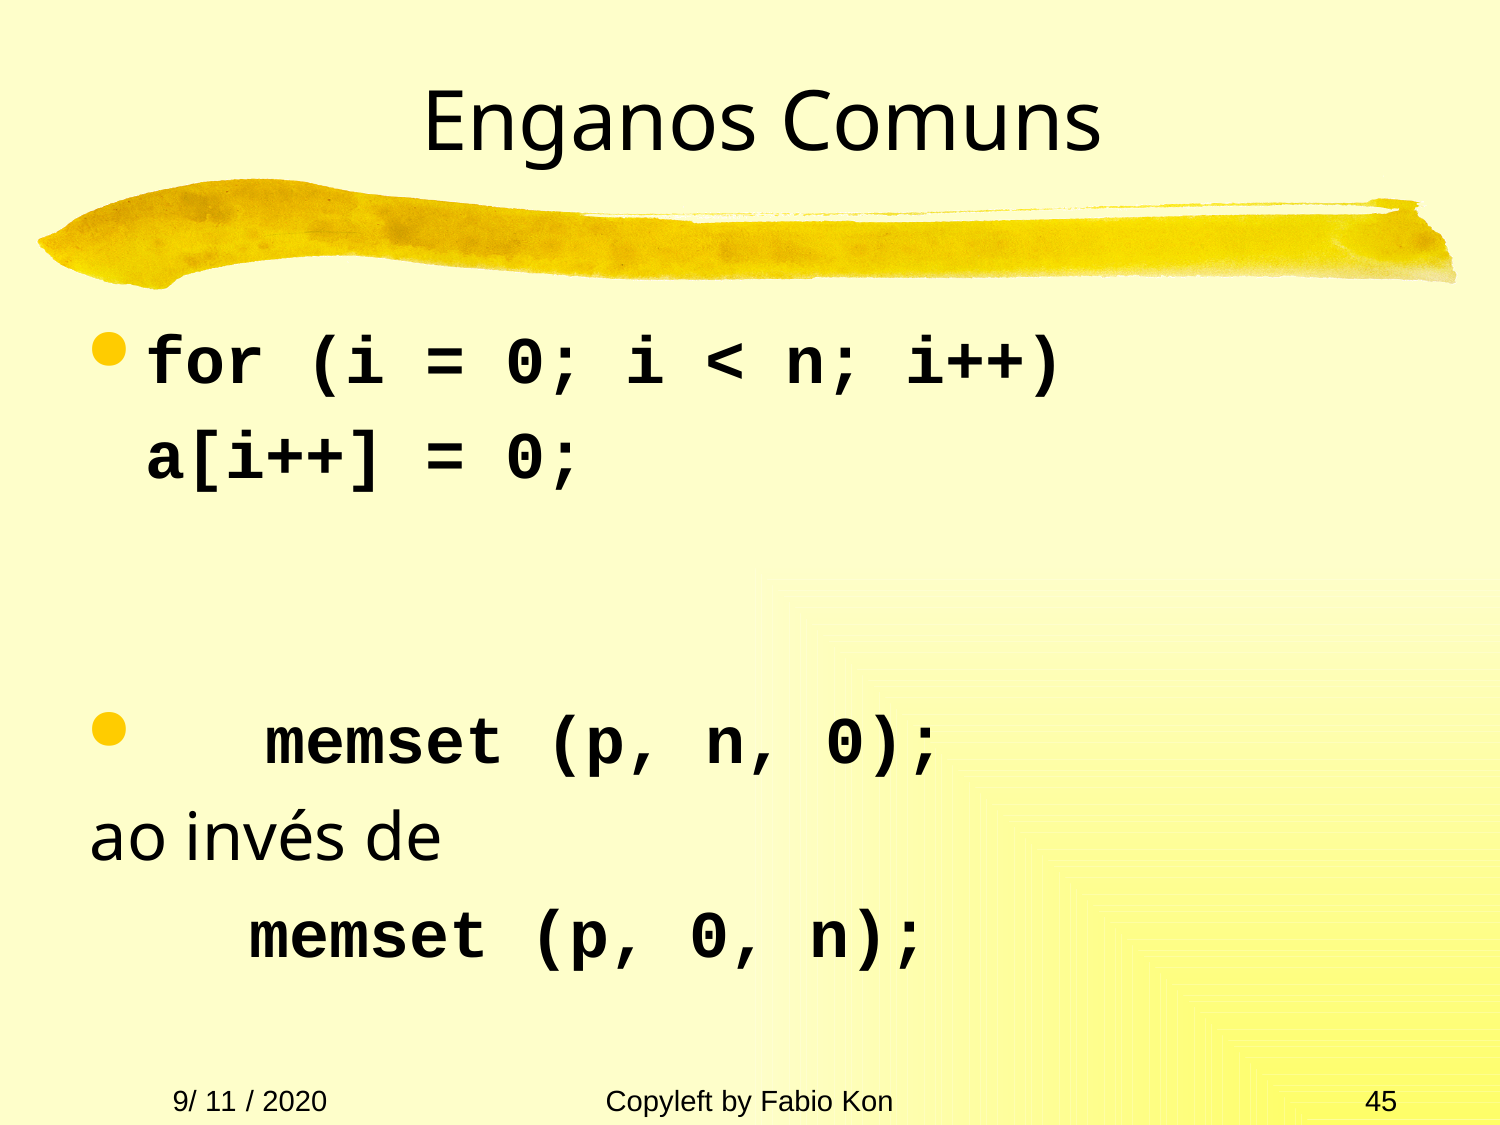

# Enganos Comuns
for (i = 0; i < n; i++)
	a[i++] = 0;
 memset (p, n, 0);
ao invés de
 memset (p, 0, n);
ECOOP'99 OOOSW
45